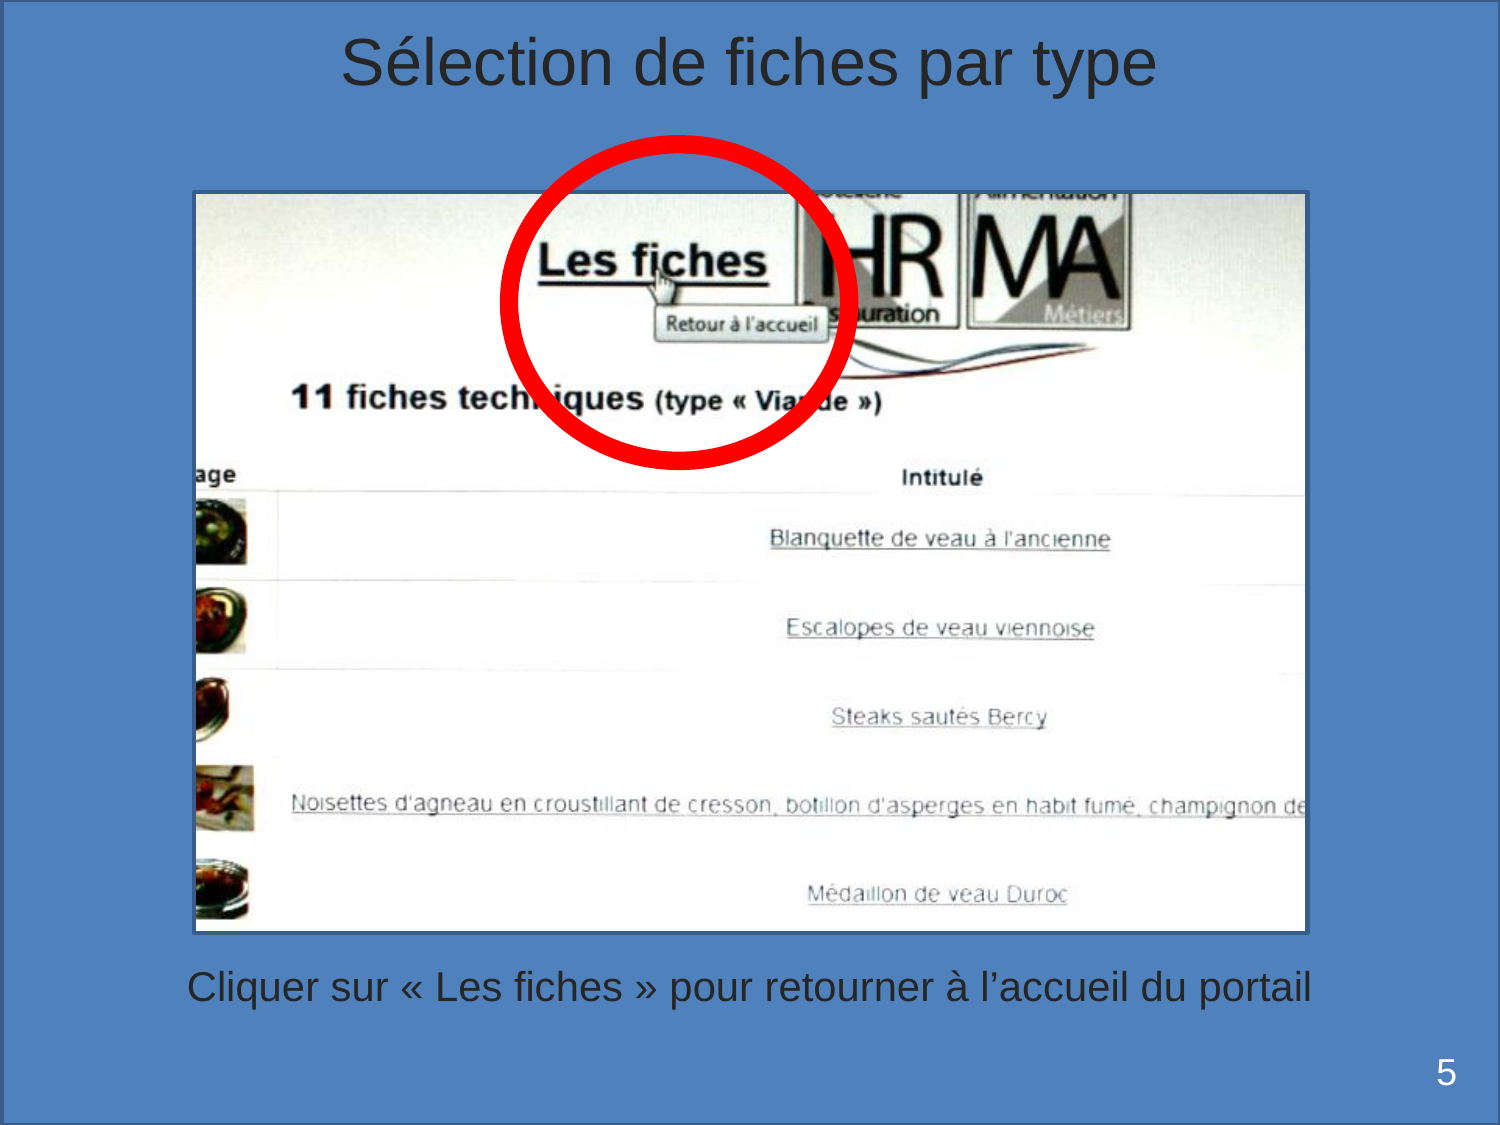

Sélection de fiches par type
# Cliquer sur « Les fiches » pour retourner à l’accueil du portail